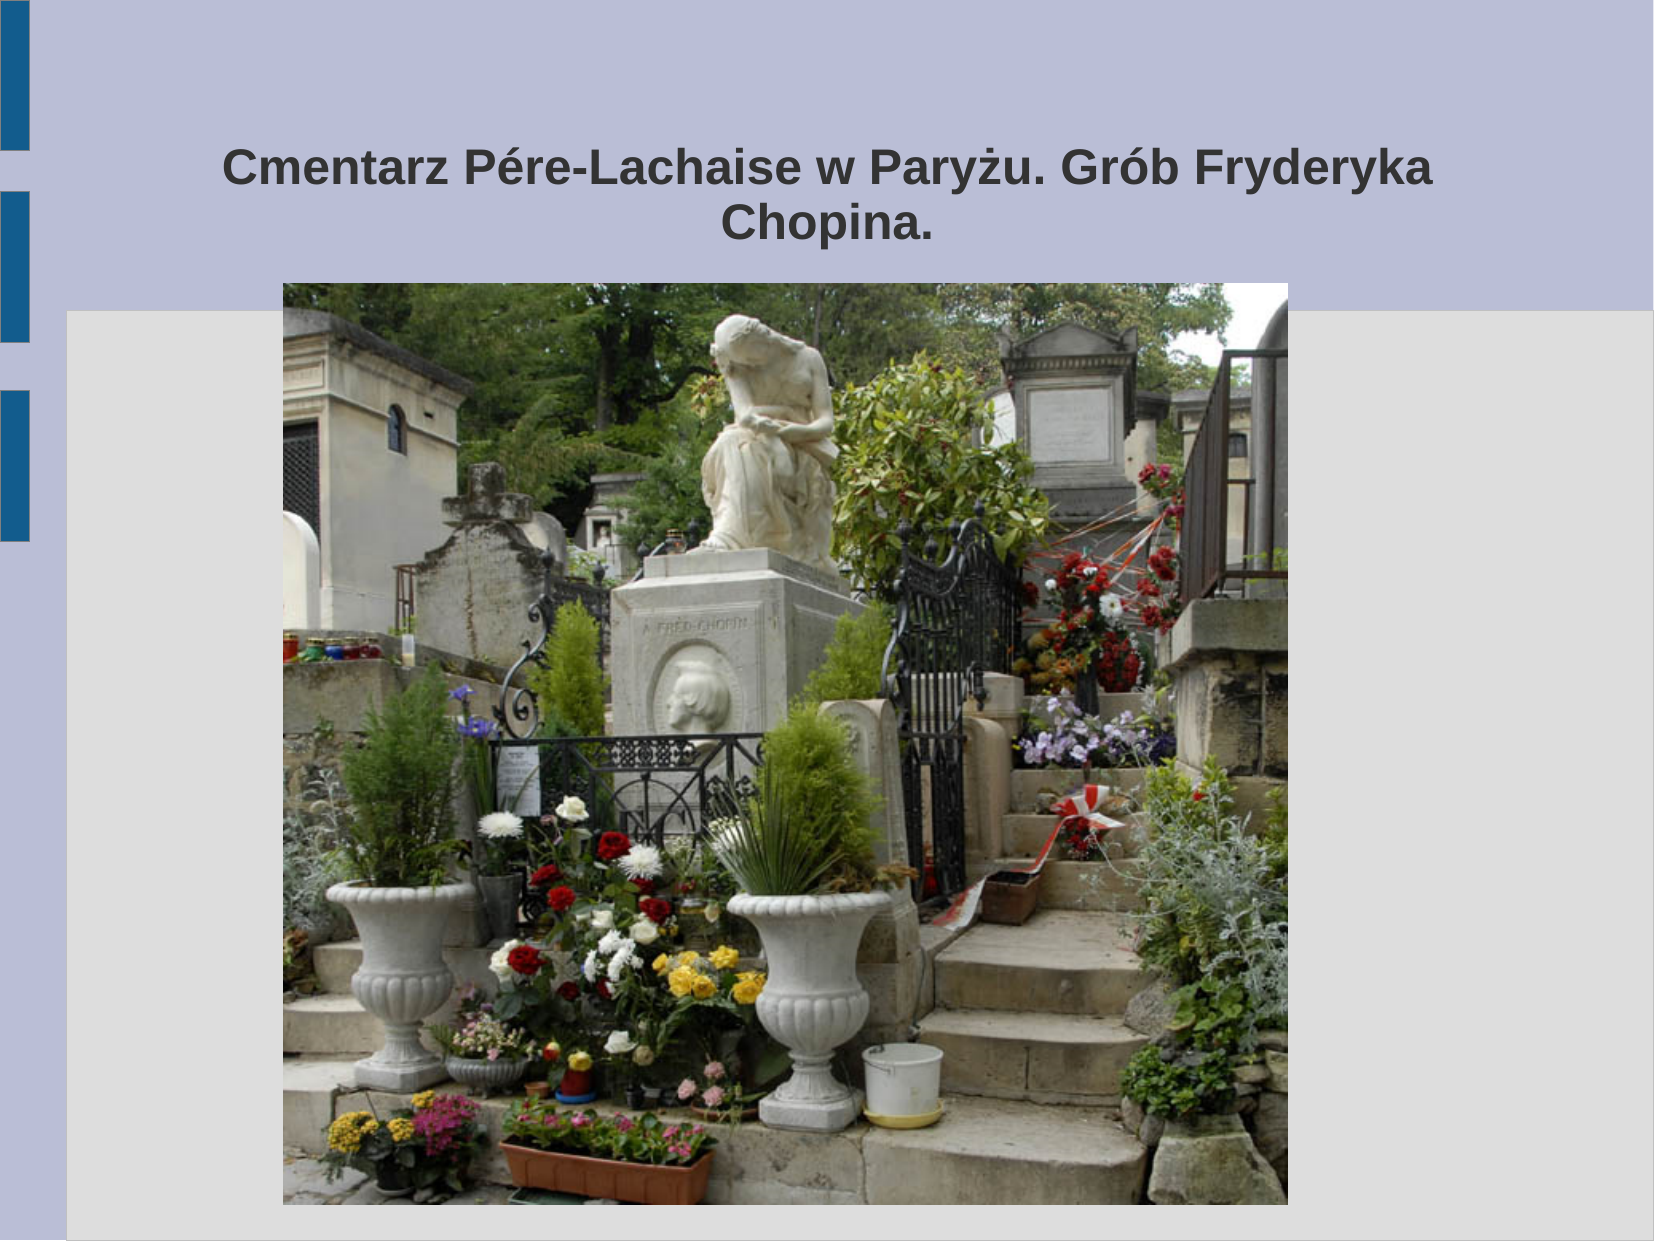

# Cmentarz Pére-Lachaise w Paryżu. Grób Fryderyka Chopina.